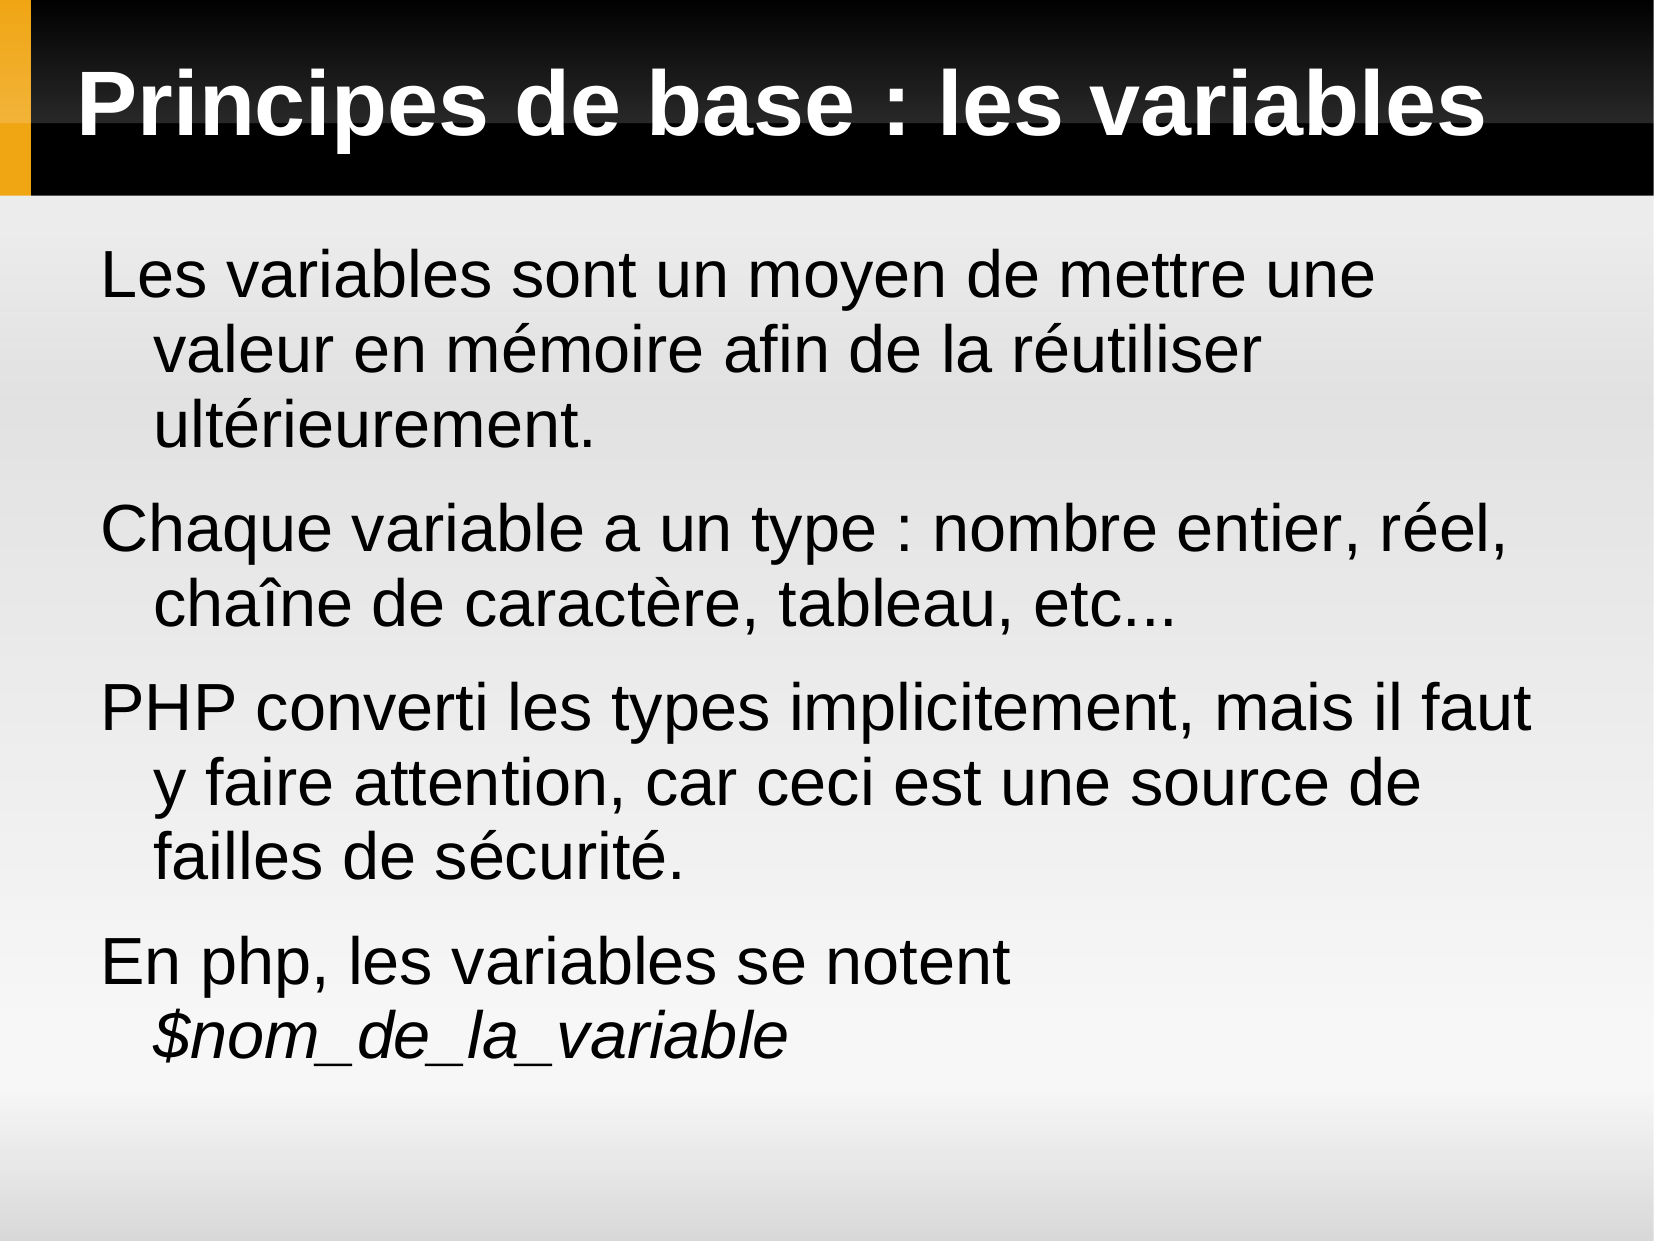

# Principes de base : les variables
Les variables sont un moyen de mettre une valeur en mémoire afin de la réutiliser ultérieurement.
Chaque variable a un type : nombre entier, réel, chaîne de caractère, tableau, etc...
PHP converti les types implicitement, mais il faut y faire attention, car ceci est une source de failles de sécurité.
En php, les variables se notent $nom_de_la_variable